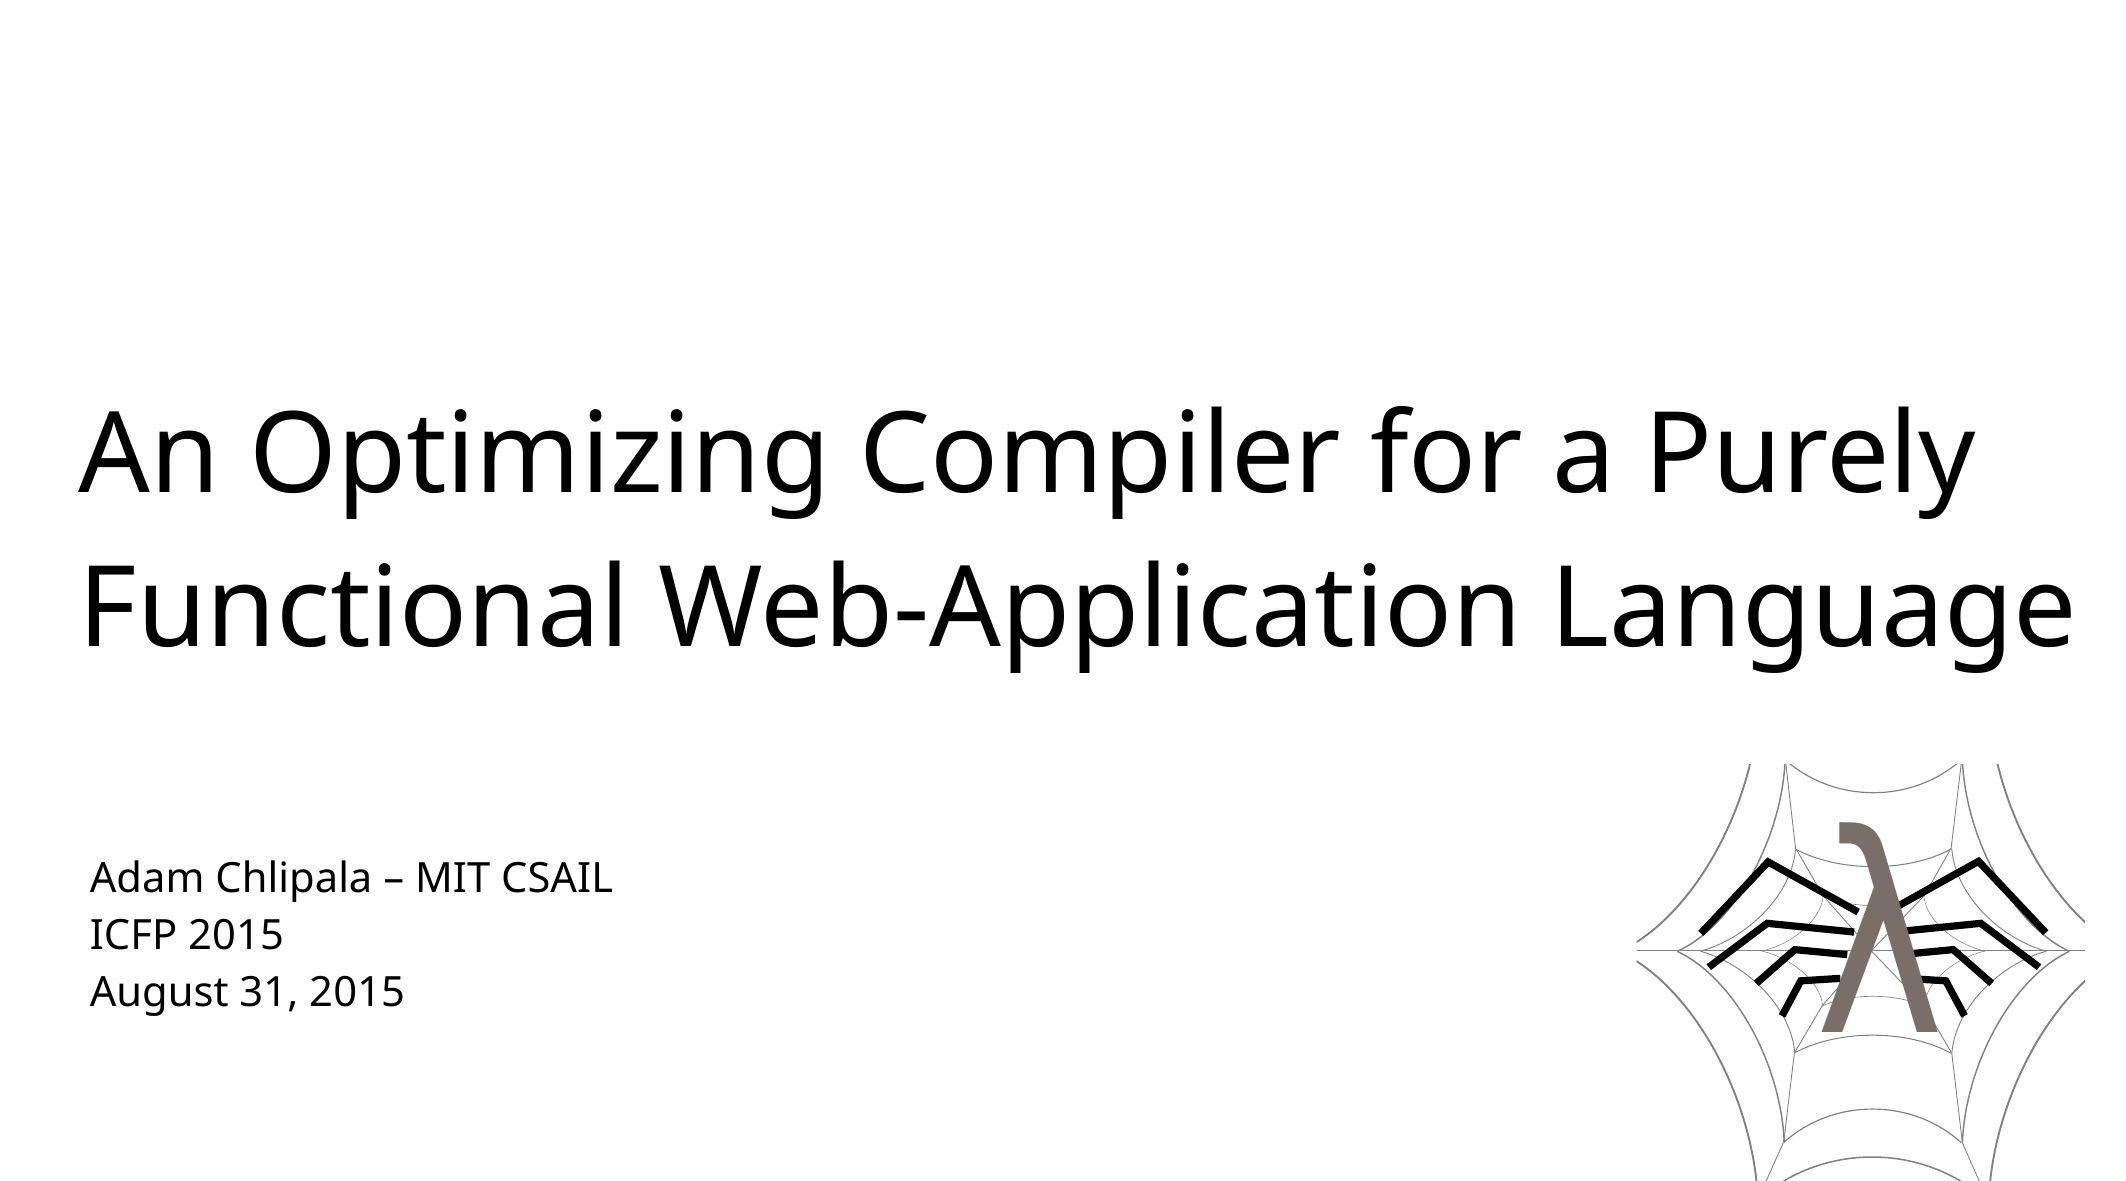

An Optimizing Compiler for a Purely Functional Web-Application Language
Adam Chlipala – MIT CSAIL
ICFP 2015
August 31, 2015